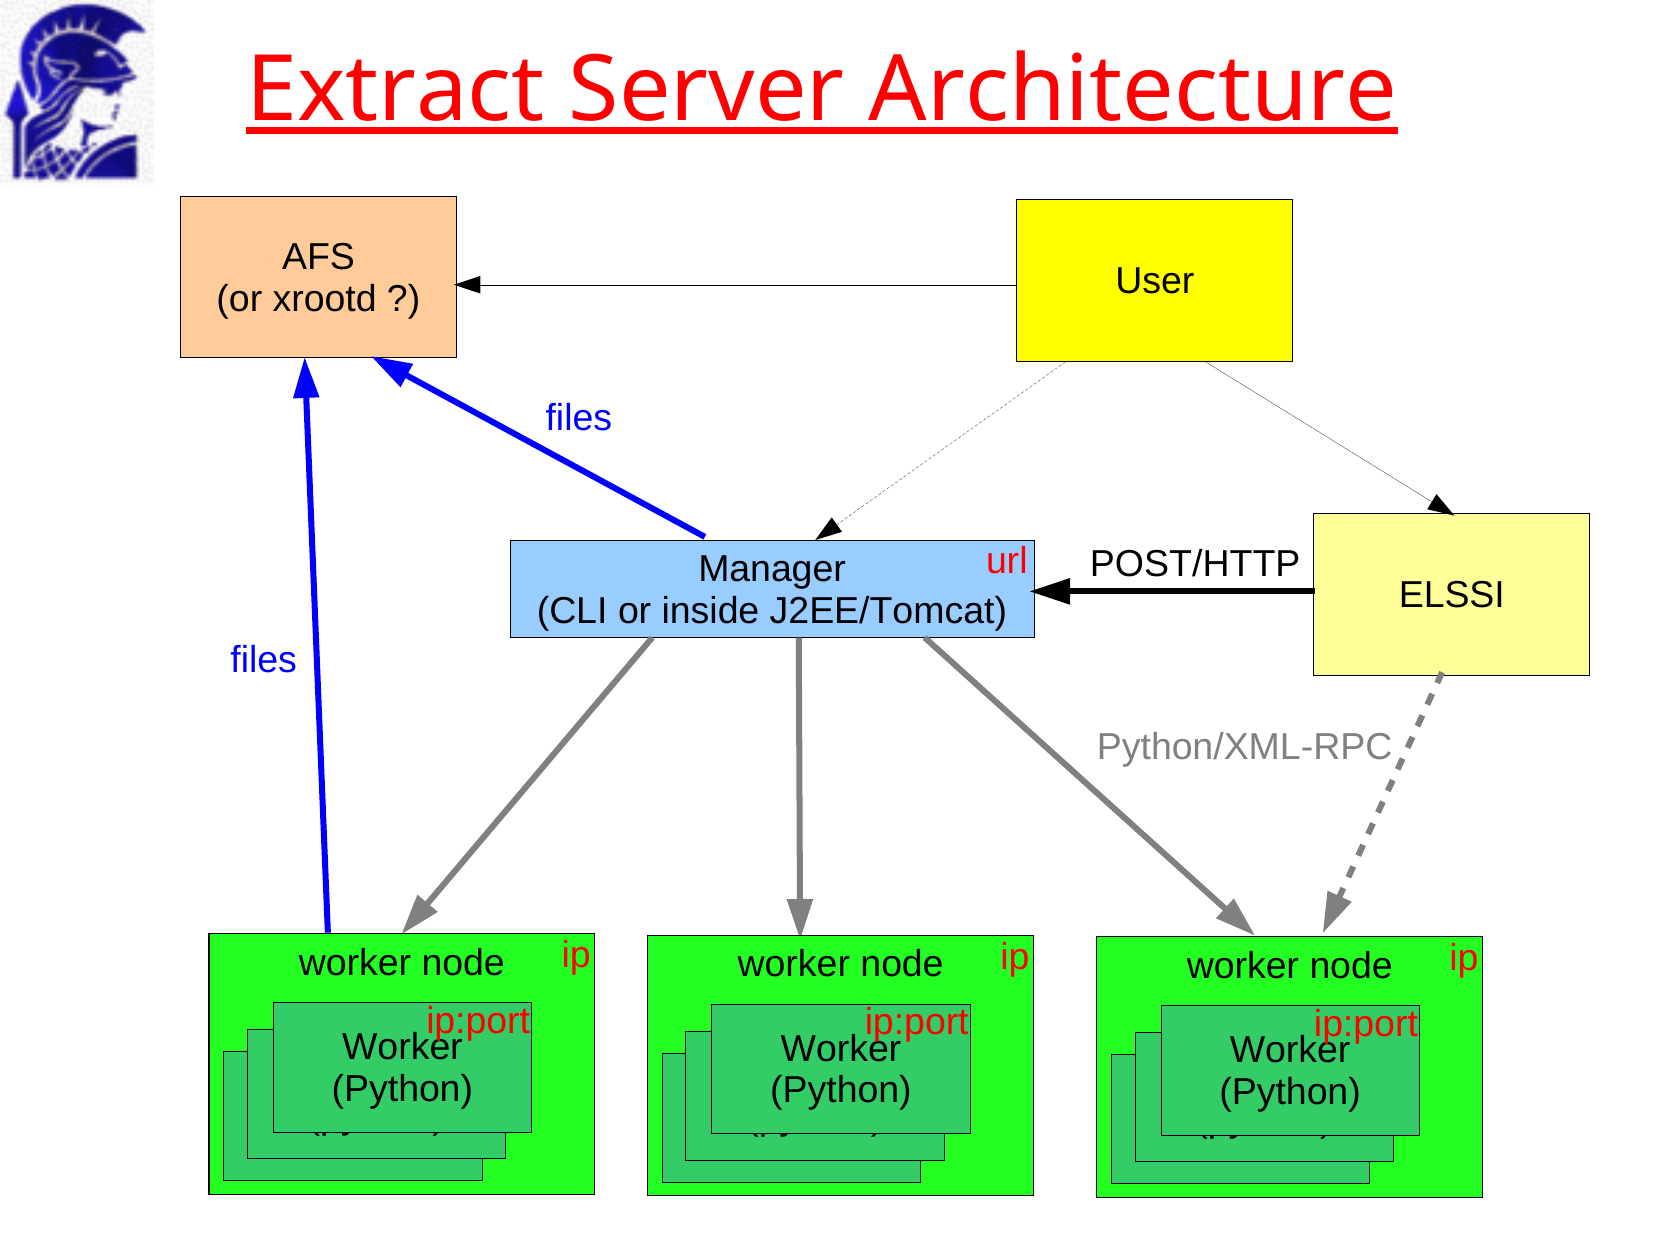

# Extract Server Architecture
AFS
(or xrootd ?)
User
files
ELSSI
url
POST/HTTP
Manager
(CLI or inside J2EE/Tomcat)
files
Python/XML-RPC
ip
ip
ip
ip
ip
worker node
worker node
worker node
worker node
worker node
ip:port
ip:port
ip:port
ip:port
ip:port
Worker
(Python)
Worker
(Python)
Worker
(Python)
Worker
(Python)
Worker
(Python)
Worker
(python)
Worker
(python)
Worker
(python)
Worker
(python)
Worker
(python)
Worker
Worker
Worker
Worker
Worker